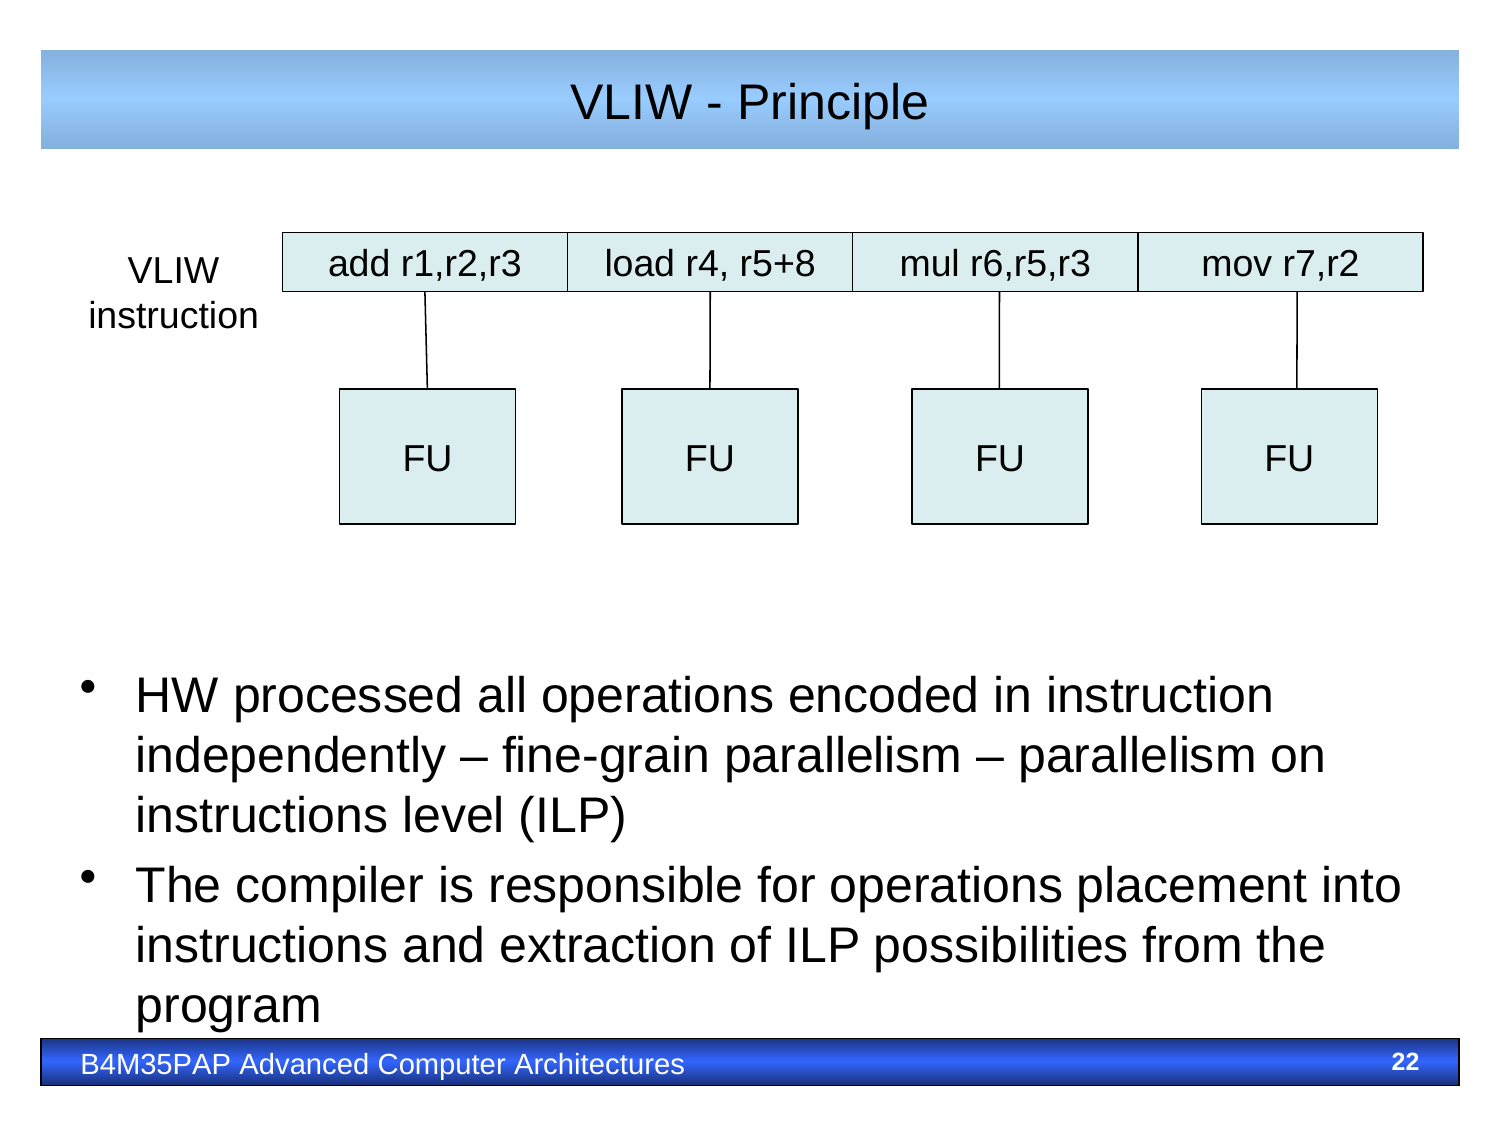

# VLIW - Principle
VLIW instruction
add r1,r2,r3
load r4, r5+8
mul r6,r5,r3
mov r7,r2
FU
FU
FU
FU
HW processed all operations encoded in instruction independently – fine-grain parallelism – parallelism on instructions level (ILP)
The compiler is responsible for operations placement into instructions and extraction of ILP possibilities from the program